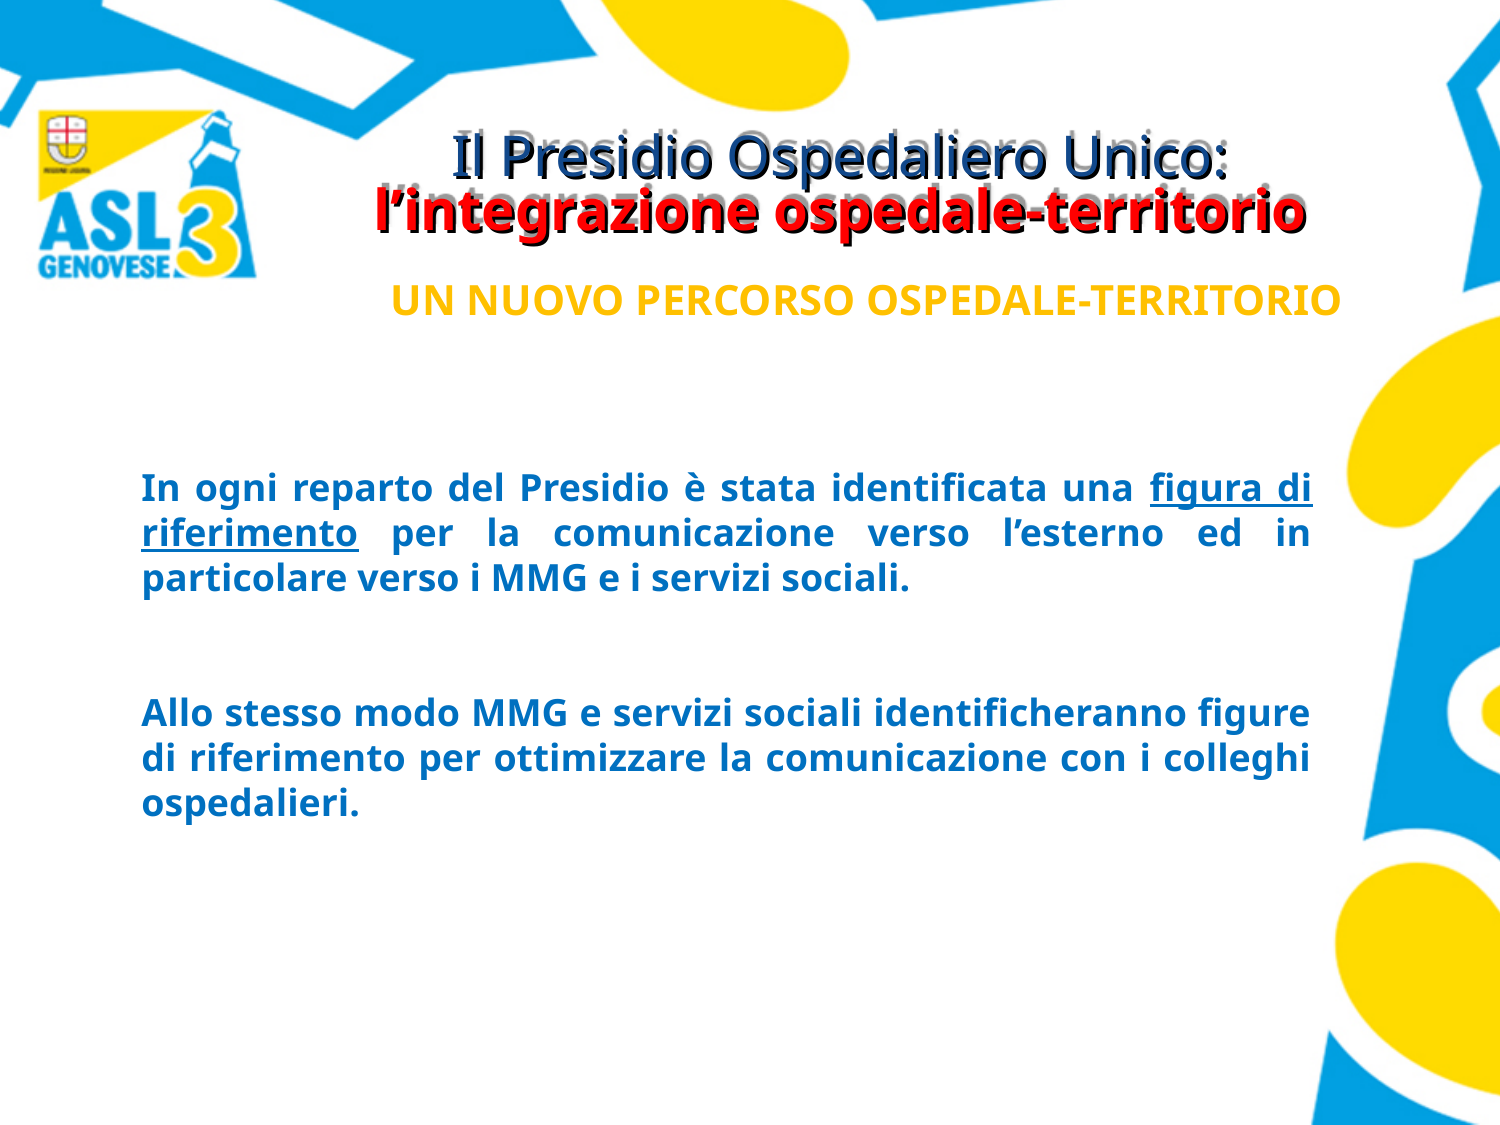

Il Presidio Ospedaliero Unico:
l’integrazione ospedale-territorio
 UN NUOVO PERCORSO OSPEDALE-TERRITORIO
In ogni reparto del Presidio è stata identificata una figura di riferimento per la comunicazione verso l’esterno ed in particolare verso i MMG e i servizi sociali.
Allo stesso modo MMG e servizi sociali identificheranno figure di riferimento per ottimizzare la comunicazione con i colleghi ospedalieri.